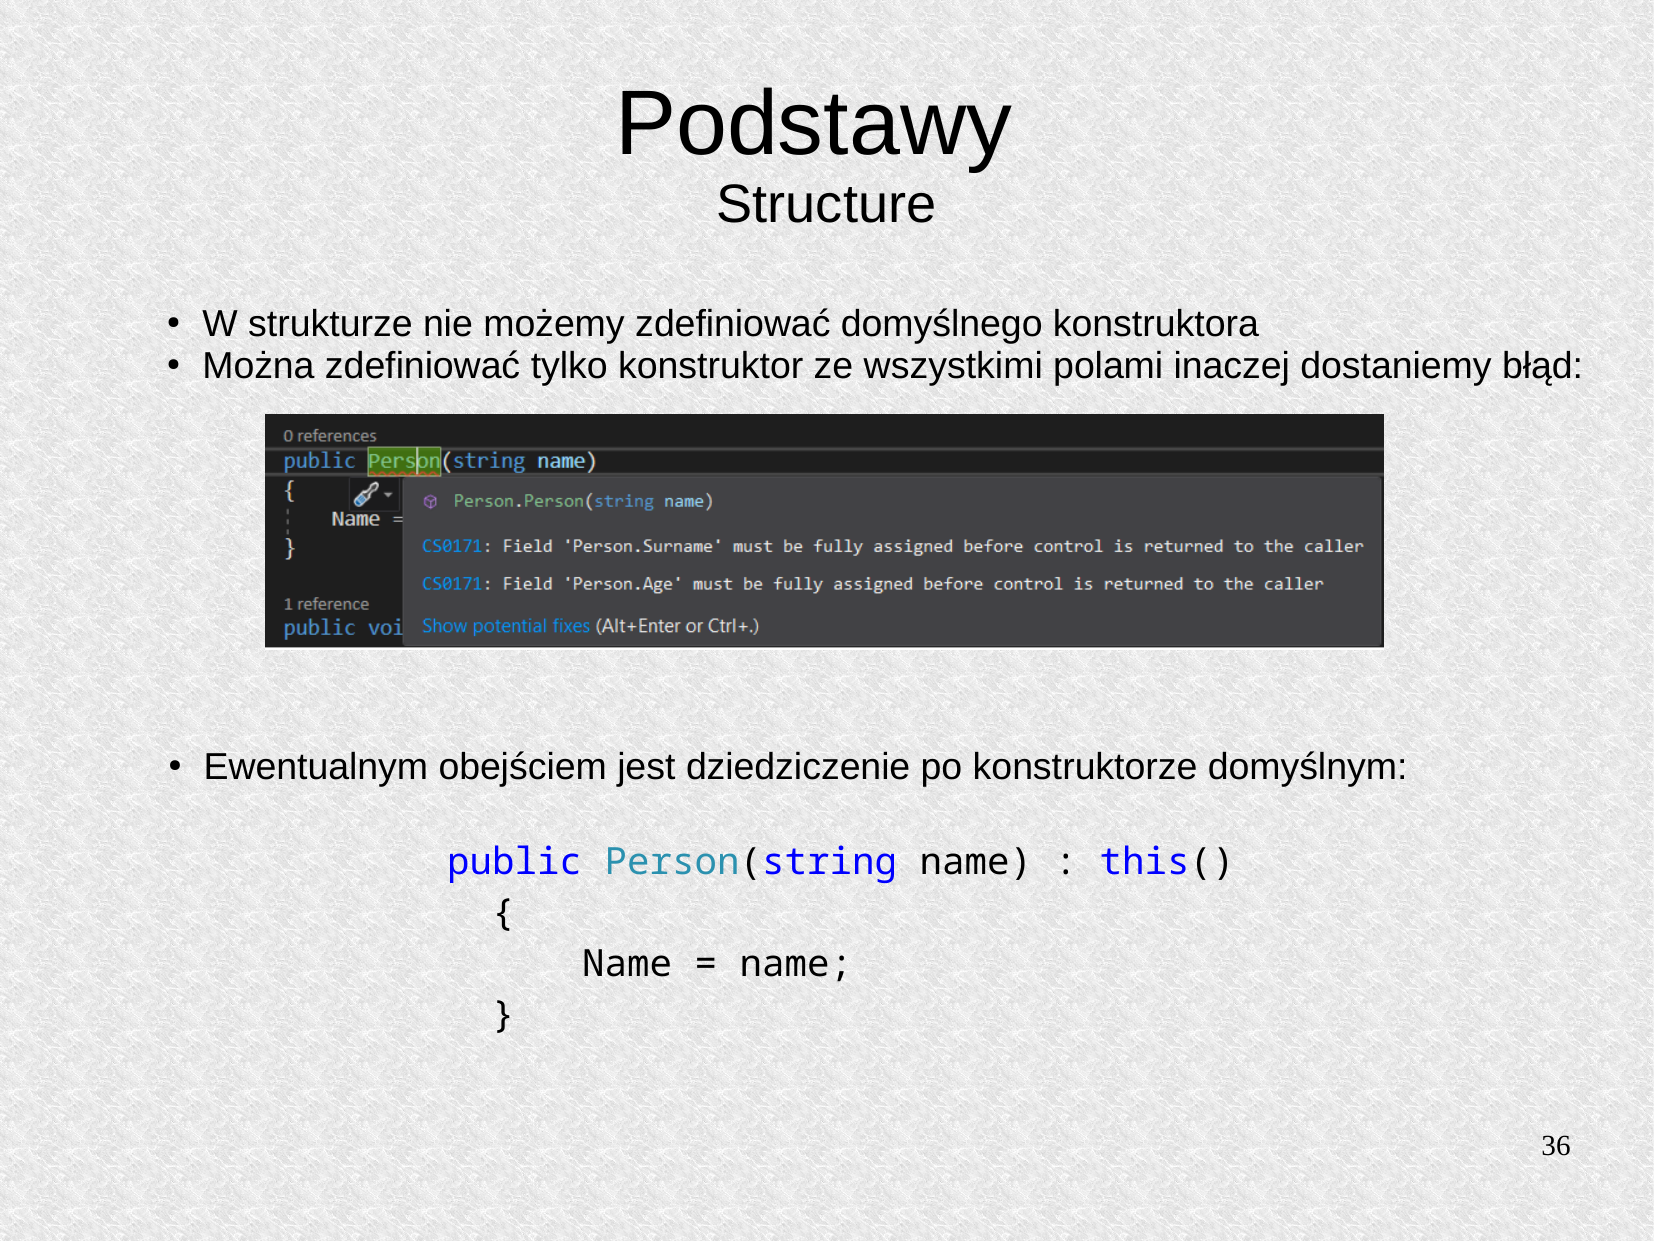

# Podstawy Structure
W strukturze nie możemy zdefiniować domyślnego konstruktora
Można zdefiniować tylko konstruktor ze wszystkimi polami inaczej dostaniemy błąd:
Ewentualnym obejściem jest dziedziczenie po konstruktorze domyślnym:
 public Person(string name) : this()
 {
 Name = name;
 }
36